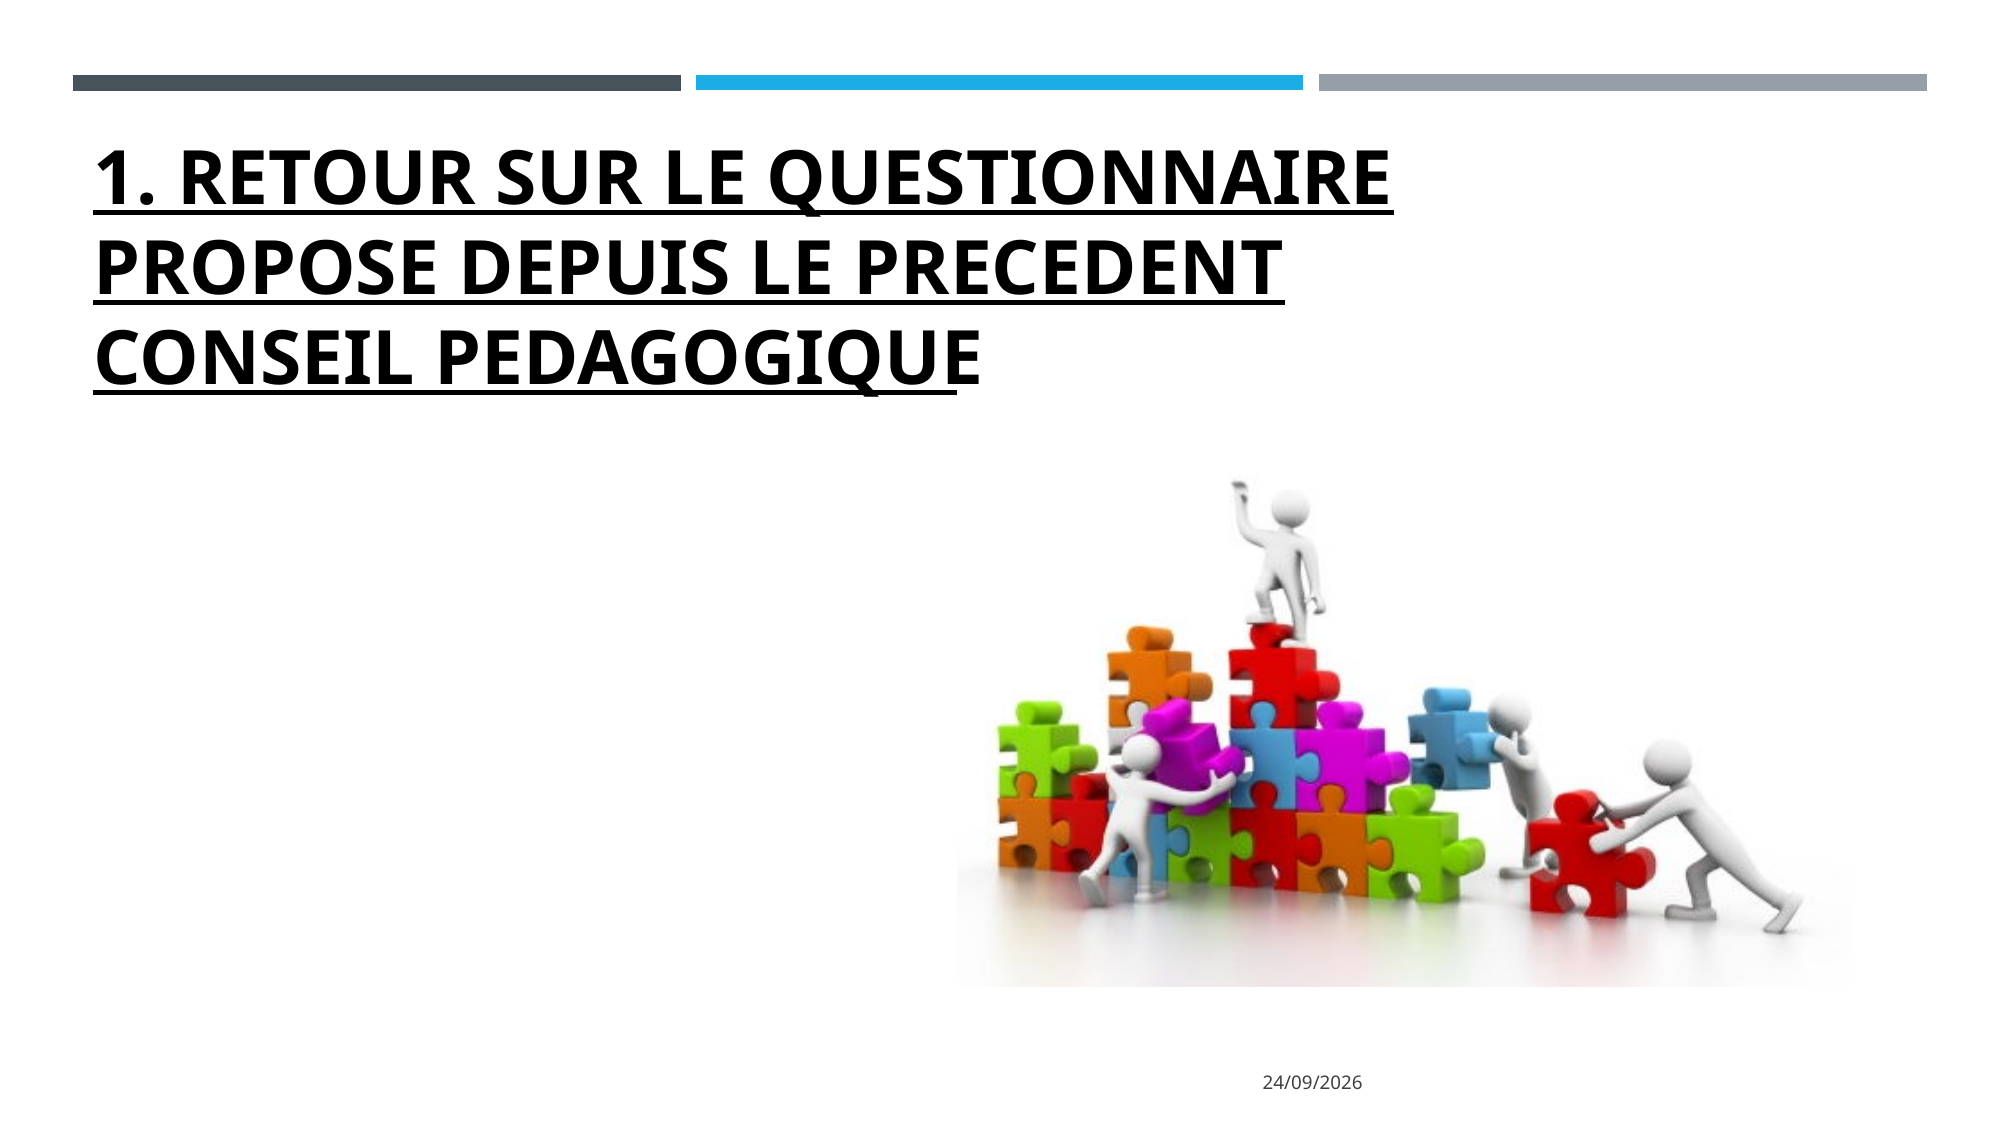

1. RETOUR SUR LE QUESTIONNAIRE PROPOSE DEPUIS LE PRECEDENT CONSEIL PEDAGOGIQUE